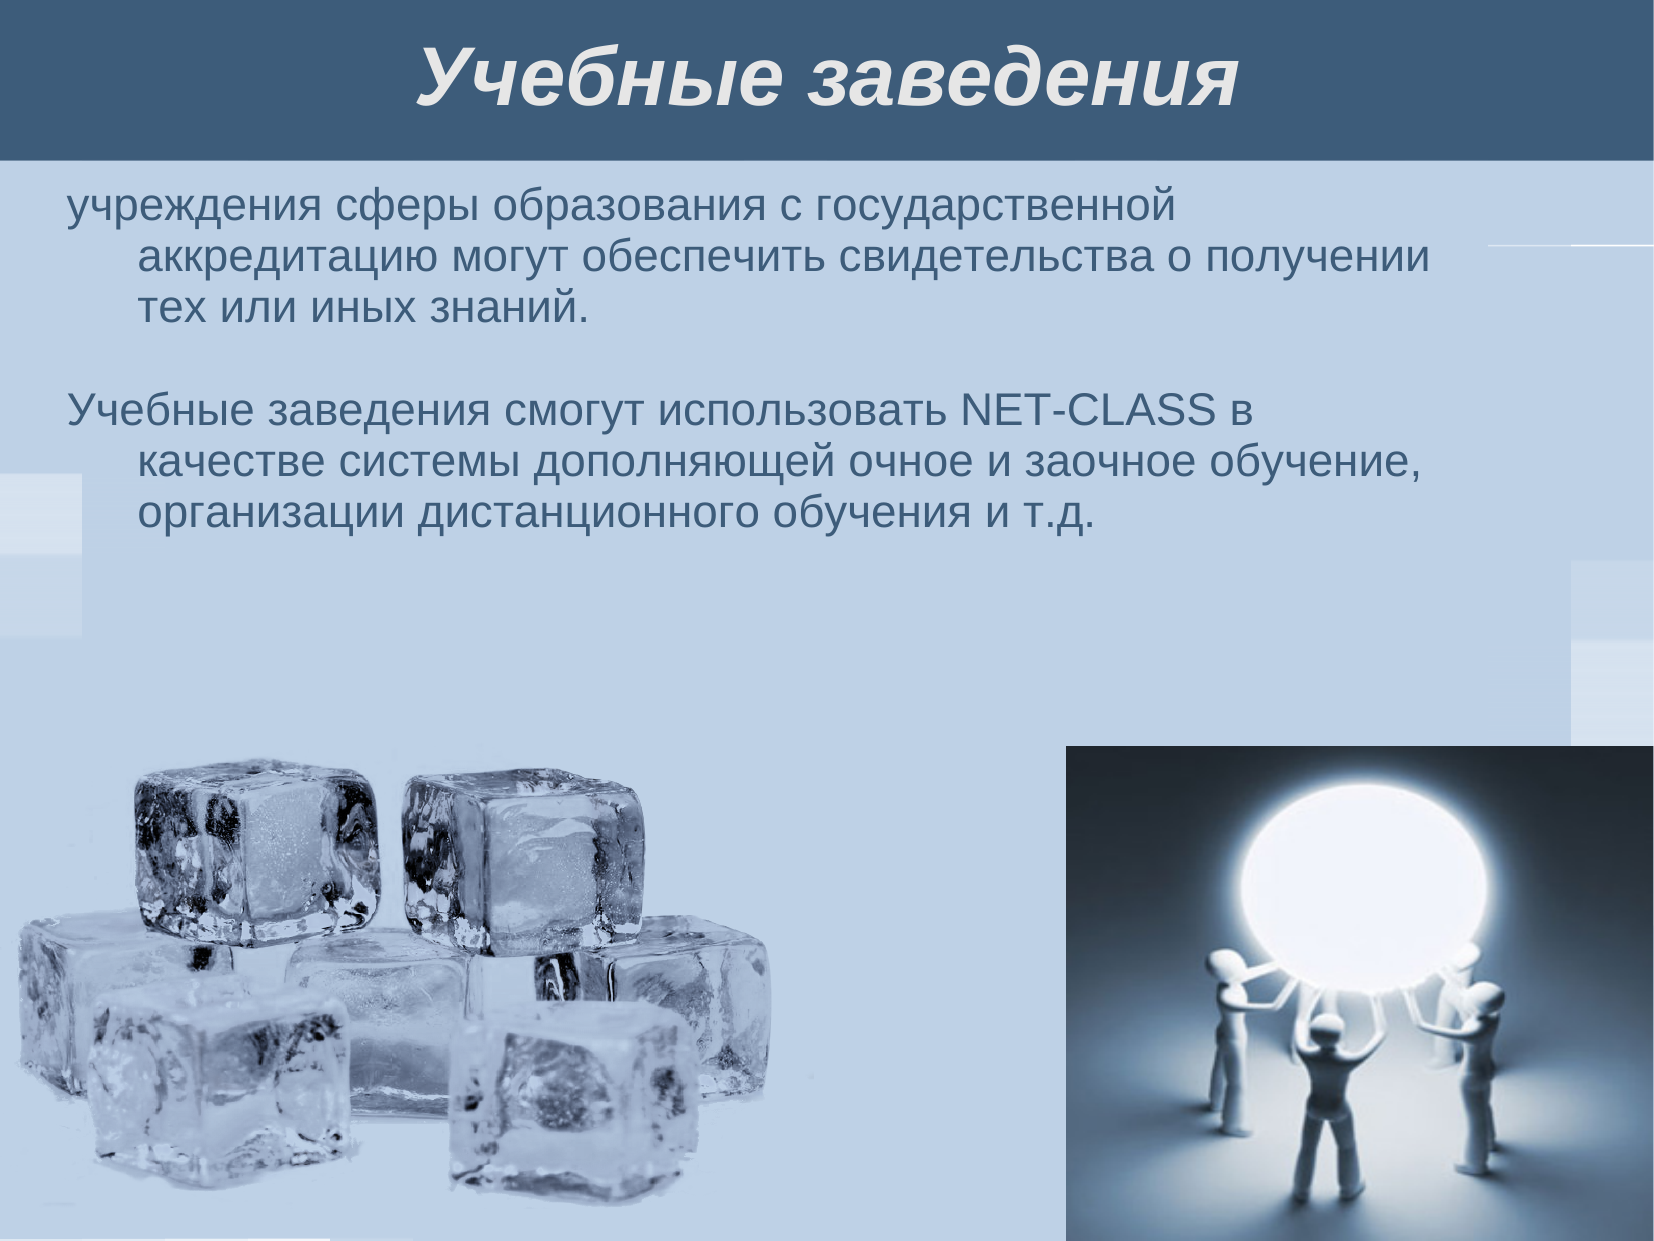

# Учебные заведения
учреждения сферы образования с государственной аккредитацию могут обеспечить свидетельства о получении тех или иных знаний.
Учебные заведения смогут использовать NET-CLASS в качестве системы дополняющей очное и заочное обучение, организации дистанционного обучения и т.д.